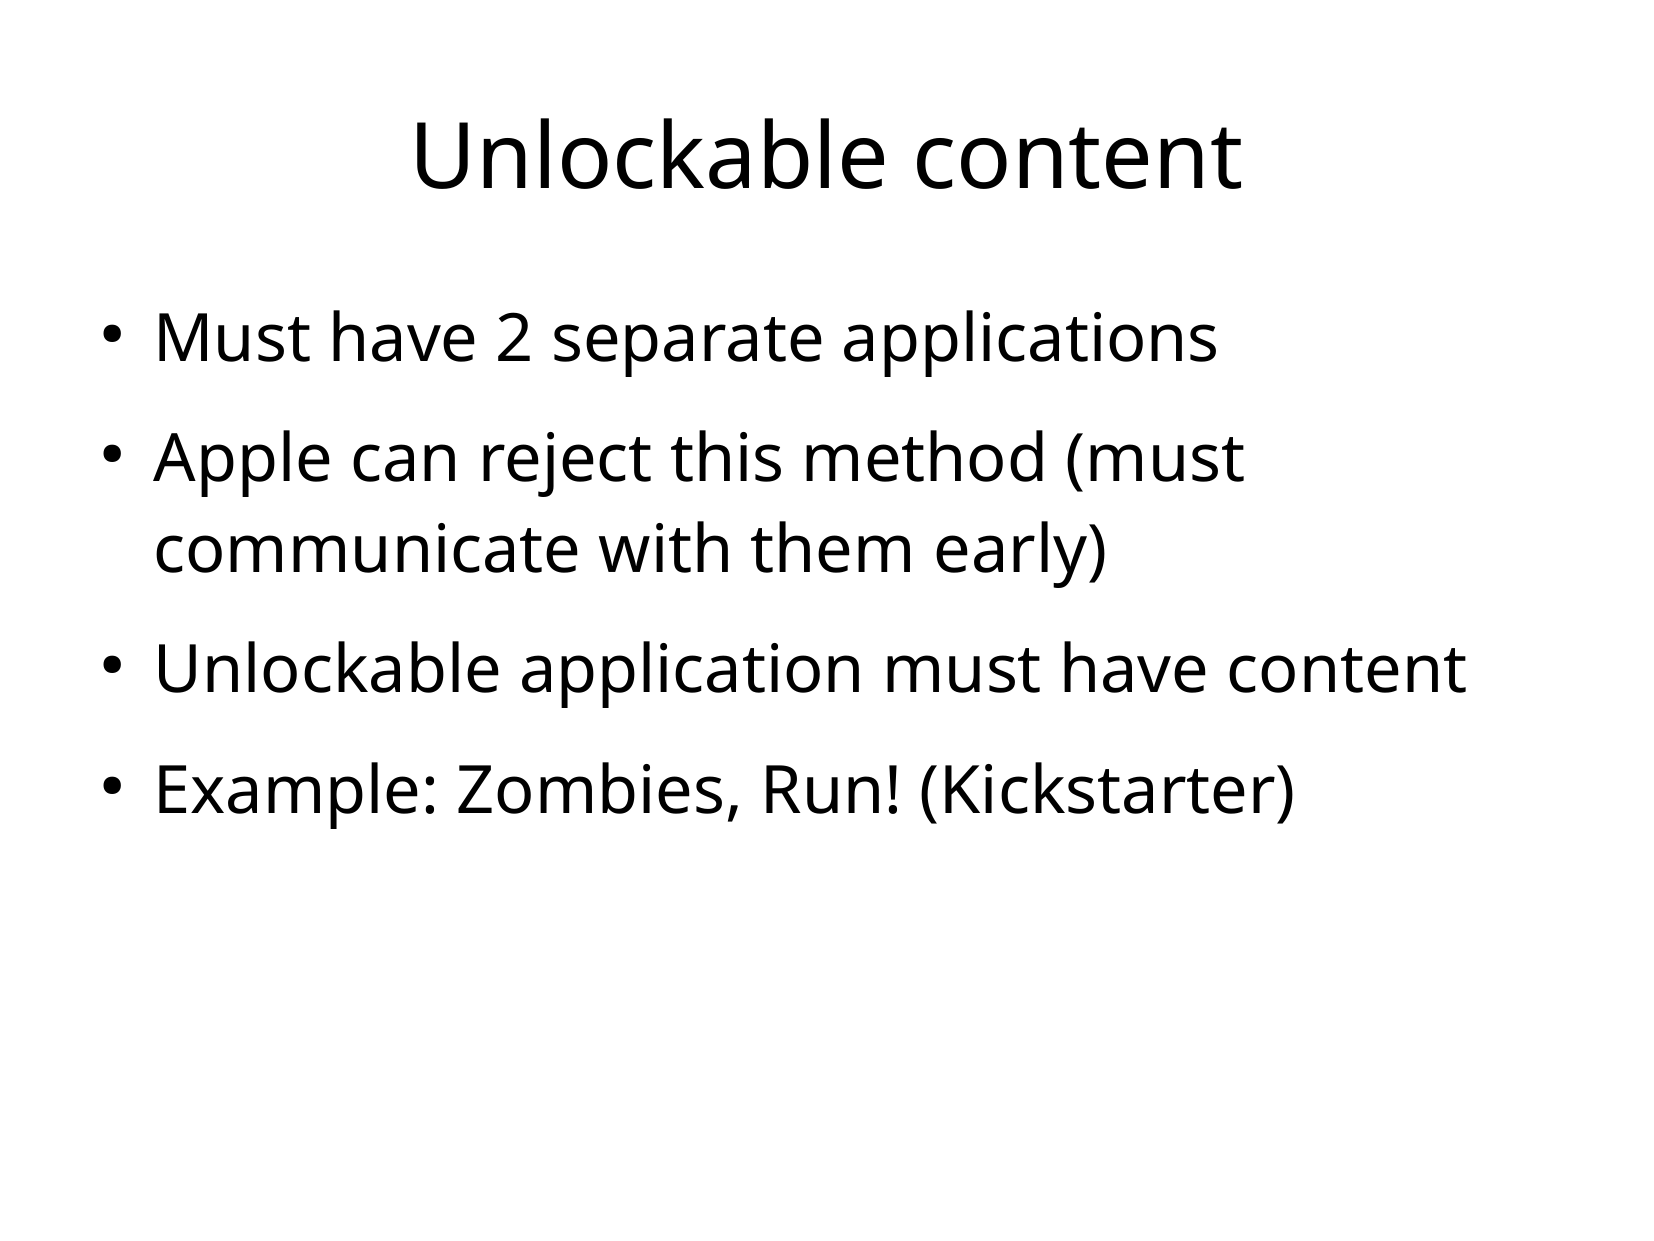

# Unlockable content
Must have 2 separate applications
Apple can reject this method (must communicate with them early)
Unlockable application must have content
Example: Zombies, Run! (Kickstarter)